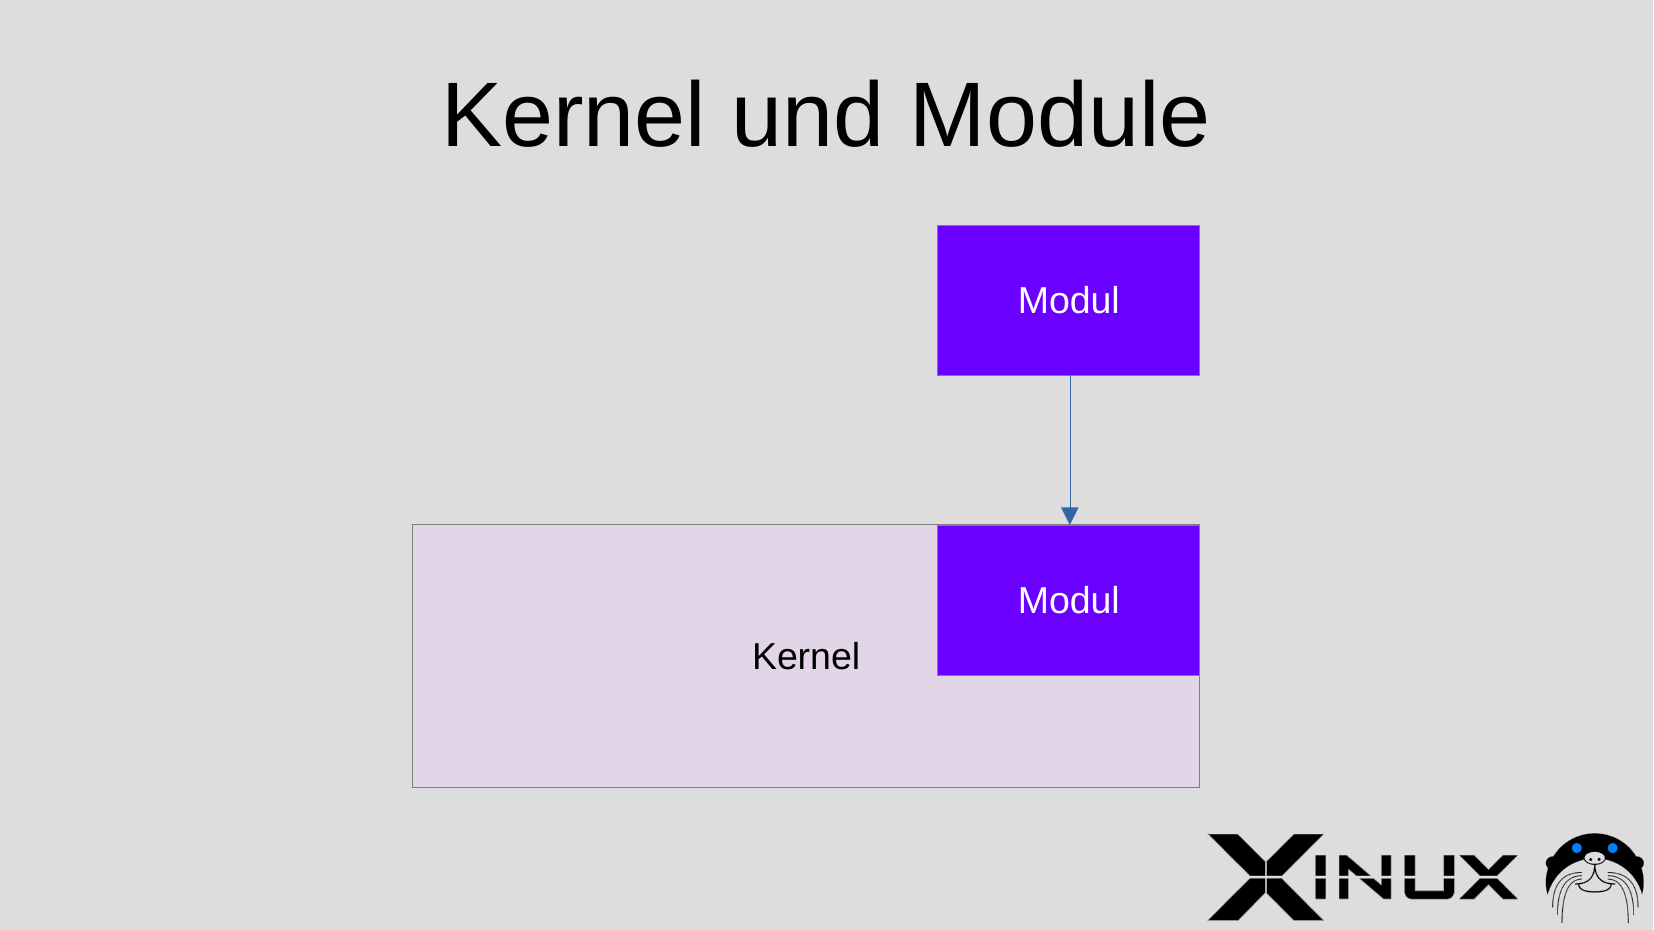

# Kernel und Module
Modul
Kernel
Modul